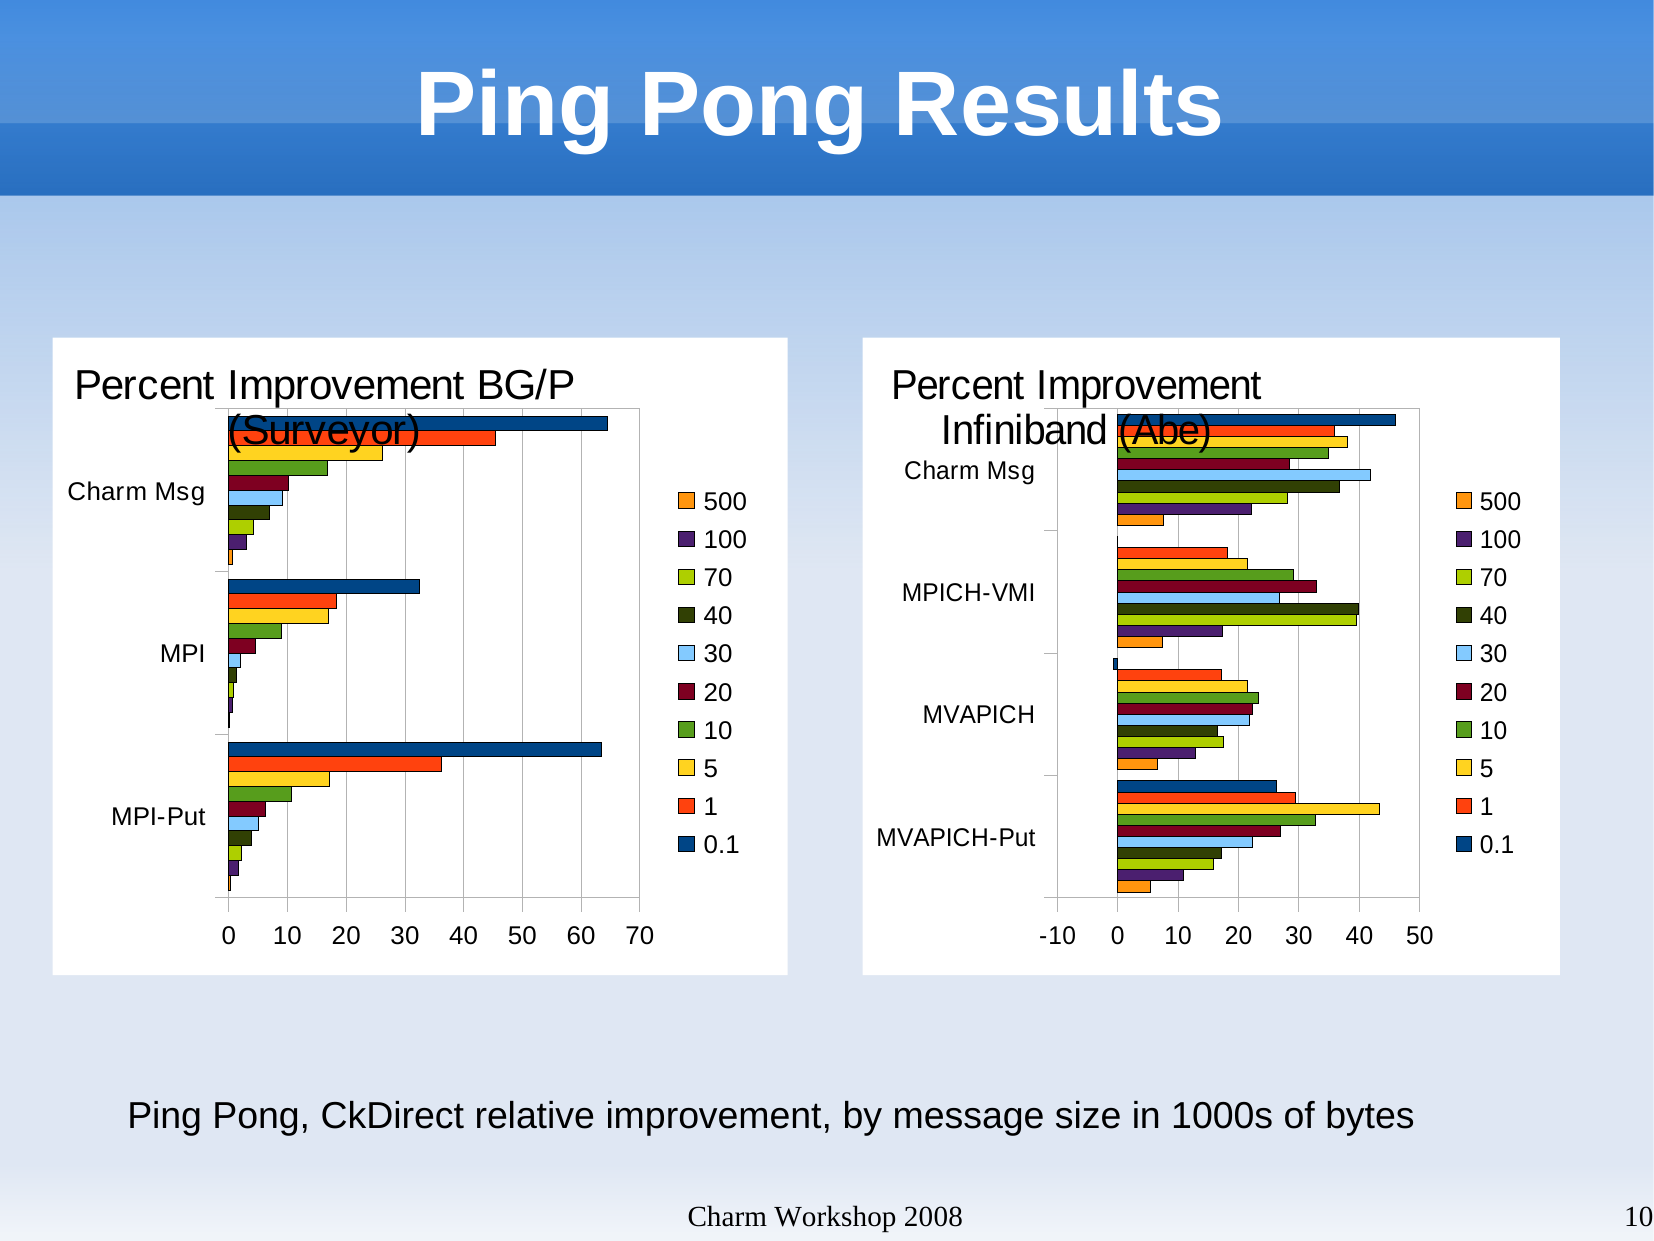

# Ping Pong Results
### Chart: Percent Improvement BG/P (Surveyor)
| Category | 0.1 | 1 | 5 | 10 | 20 | 30 | 40 | 70 | 100 | 500 |
|---|---|---|---|---|---|---|---|---|---|---|
| Charm Msg | 64.519250708509 | 45.3510709826145 | 26.1255633394315 | 16.85622670467 | 10.192250674906 | 9.21931134919232 | 6.95238570822203 | 4.12117153808098 | 3.05778814699073 | 0.613639510825842 |
| MPI | 32.5138048908756 | 18.3481630309989 | 17.0187705185074 | 8.9797632798788 | 4.51687294687594 | 2.01628515785277 | 1.38485218687567 | 0.770599309046516 | 0.594249551889385 | 0.12635895568631 |
| MPI-Put | 63.4635917147128 | 36.2020632428796 | 17.1433576057853 | 10.7353027717295 | 6.1861719902521 | 5.05065212156509 | 3.88171724075674 | 2.20597979550851 | 1.66760748894534 | 0.331351183109879 |
### Chart: Percent Improvement Infiniband (Abe)
| Category | 0.1 | 1 | 5 | 10 | 20 | 30 | 40 | 70 | 100 | 500 |
|---|---|---|---|---|---|---|---|---|---|---|
| Charm Msg | 45.9823765485954 | 35.8502588610115 | 38.0439374735953 | 34.816247582205 | 28.3614820973861 | 41.7822645977441 | 36.786817390759 | 28.1656199526863 | 22.0724303363949 | 7.4893595731679 |
| MPICH-VMI | -0.129376566669348 | 18.1046316538716 | 21.4052200010719 | 29.1598239506011 | 32.8746445405321 | 26.7801020448151 | 39.8681567800823 | 39.4930691351062 | 17.2436803029848 | 7.34346880543359 |
| MVAPICH | -0.658429523654686 | 17.1228647869932 | 21.3904746589478 | 23.3124144429234 | 22.2560597344883 | 21.7911797207246 | 16.567912645803 | 17.4584117187005 | 12.7877804949128 | 6.61541314136348 |
| MVAPICH-Put | 26.2960538063211 | 29.4158888742825 | 43.3236714975845 | 32.8120619295349 | 26.8679045092838 | 22.2895073948993 | 17.170679595694 | 15.8489964270476 | 10.8823015323265 | 5.4879242009586 |Ping Pong, CkDirect relative improvement, by message size in 1000s of bytes
Charm Workshop 2008
10